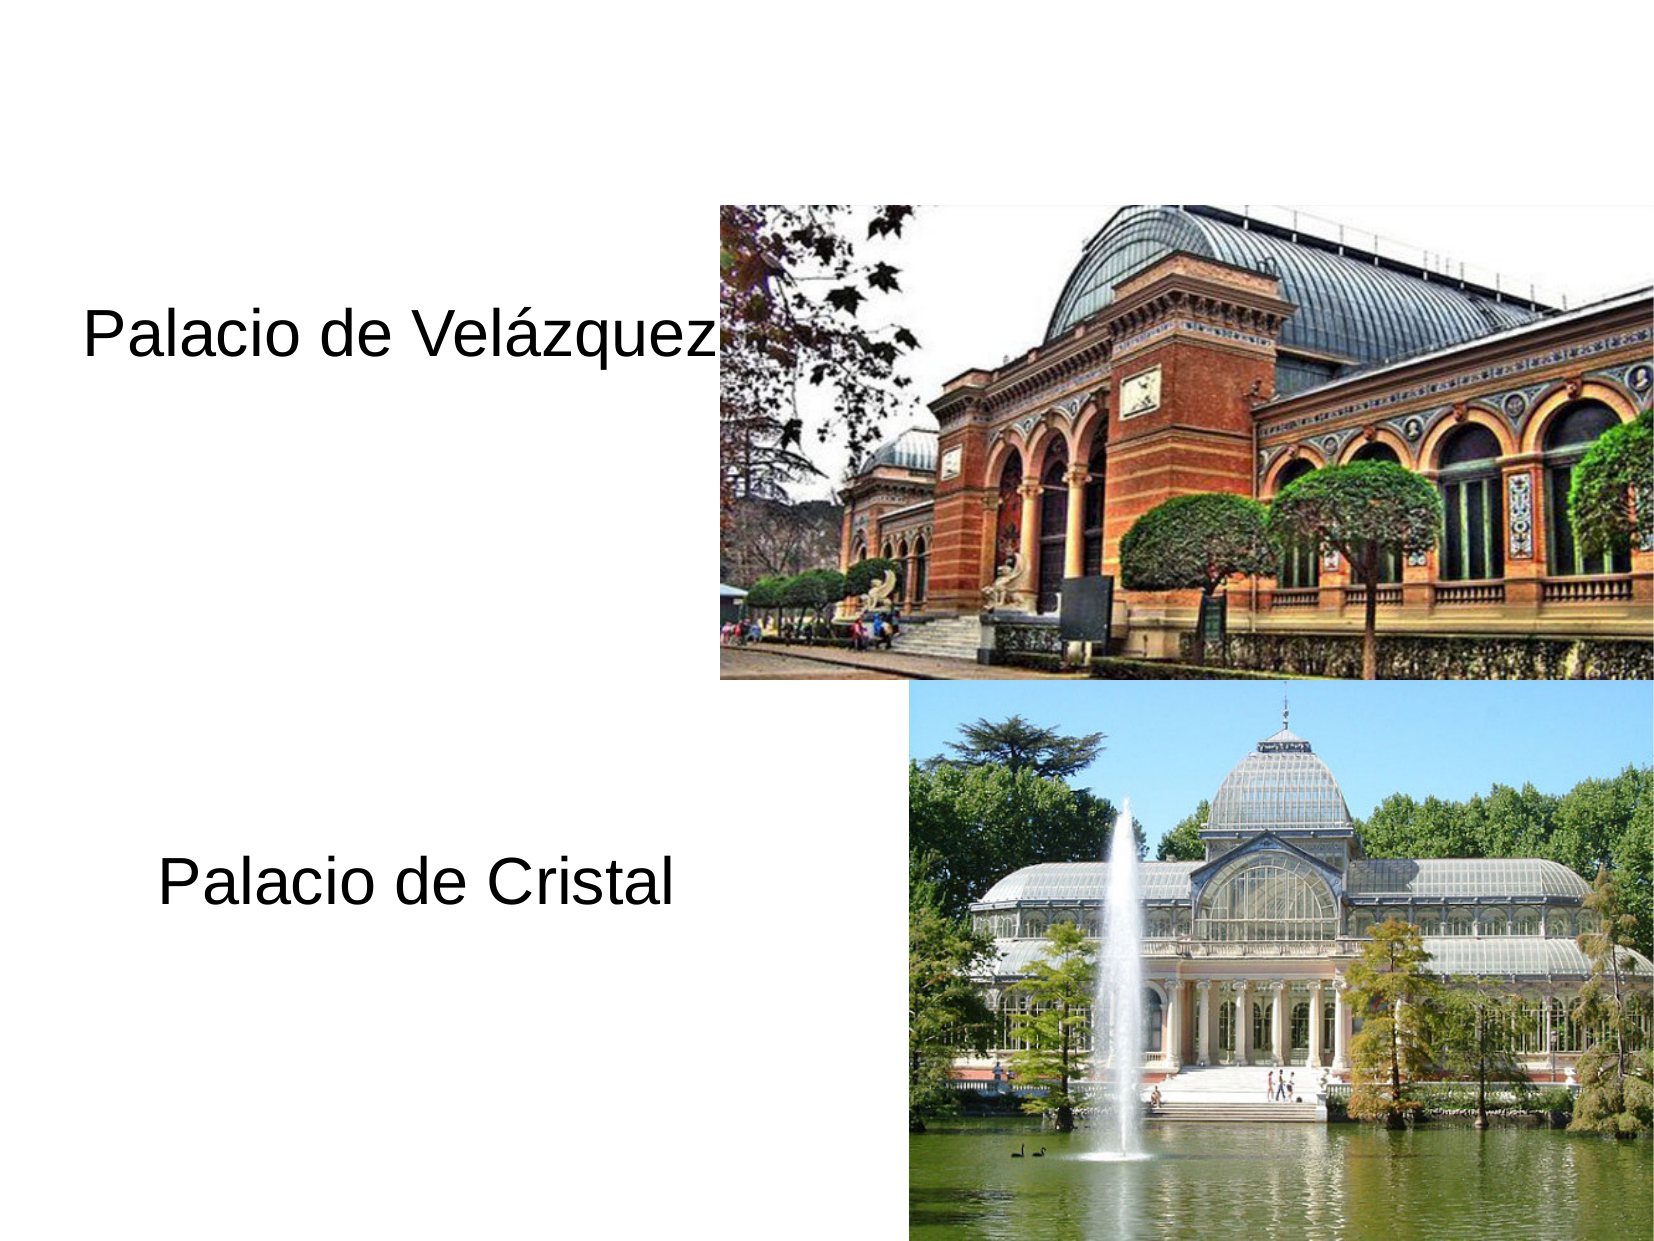

#
Palacio de Velázquez
	Palacio de Cristal